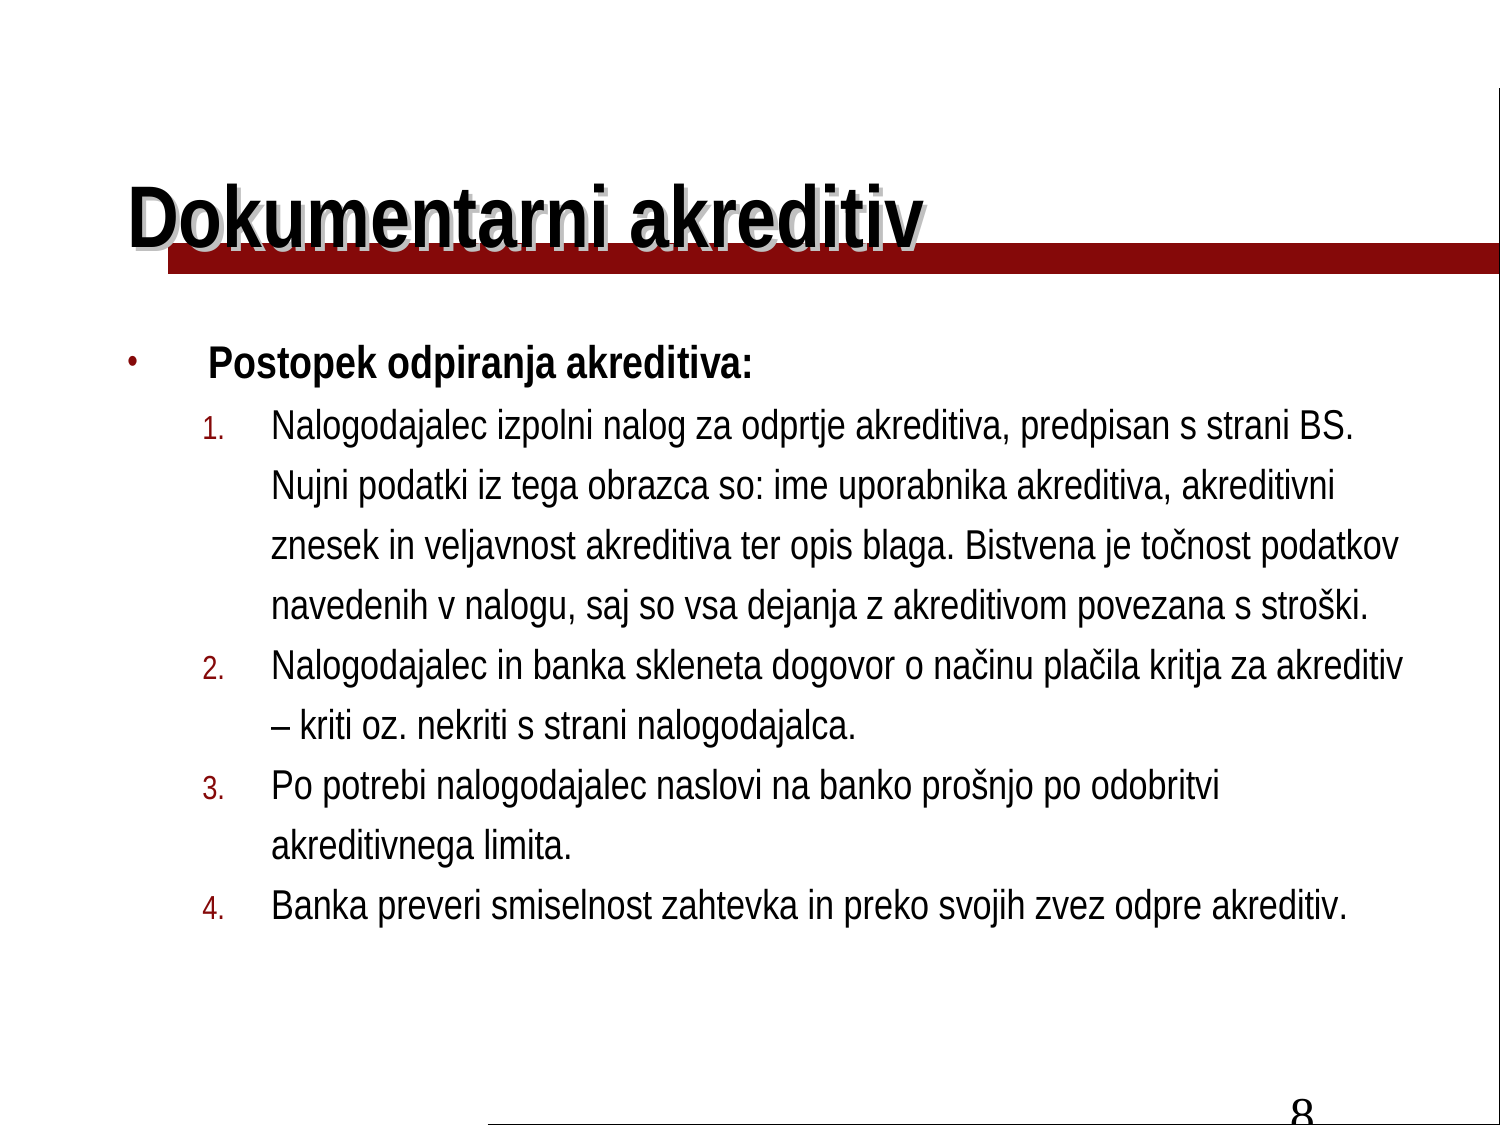

# Dokumentarni akreditiv
Postopek odpiranja akreditiva:
Nalogodajalec izpolni nalog za odprtje akreditiva, predpisan s strani BS. Nujni podatki iz tega obrazca so: ime uporabnika akreditiva, akreditivni znesek in veljavnost akreditiva ter opis blaga. Bistvena je točnost podatkov navedenih v nalogu, saj so vsa dejanja z akreditivom povezana s stroški.
Nalogodajalec in banka skleneta dogovor o načinu plačila kritja za akreditiv – kriti oz. nekriti s strani nalogodajalca.
Po potrebi nalogodajalec naslovi na banko prošnjo po odobritvi akreditivnega limita.
Banka preveri smiselnost zahtevka in preko svojih zvez odpre akreditiv.
8